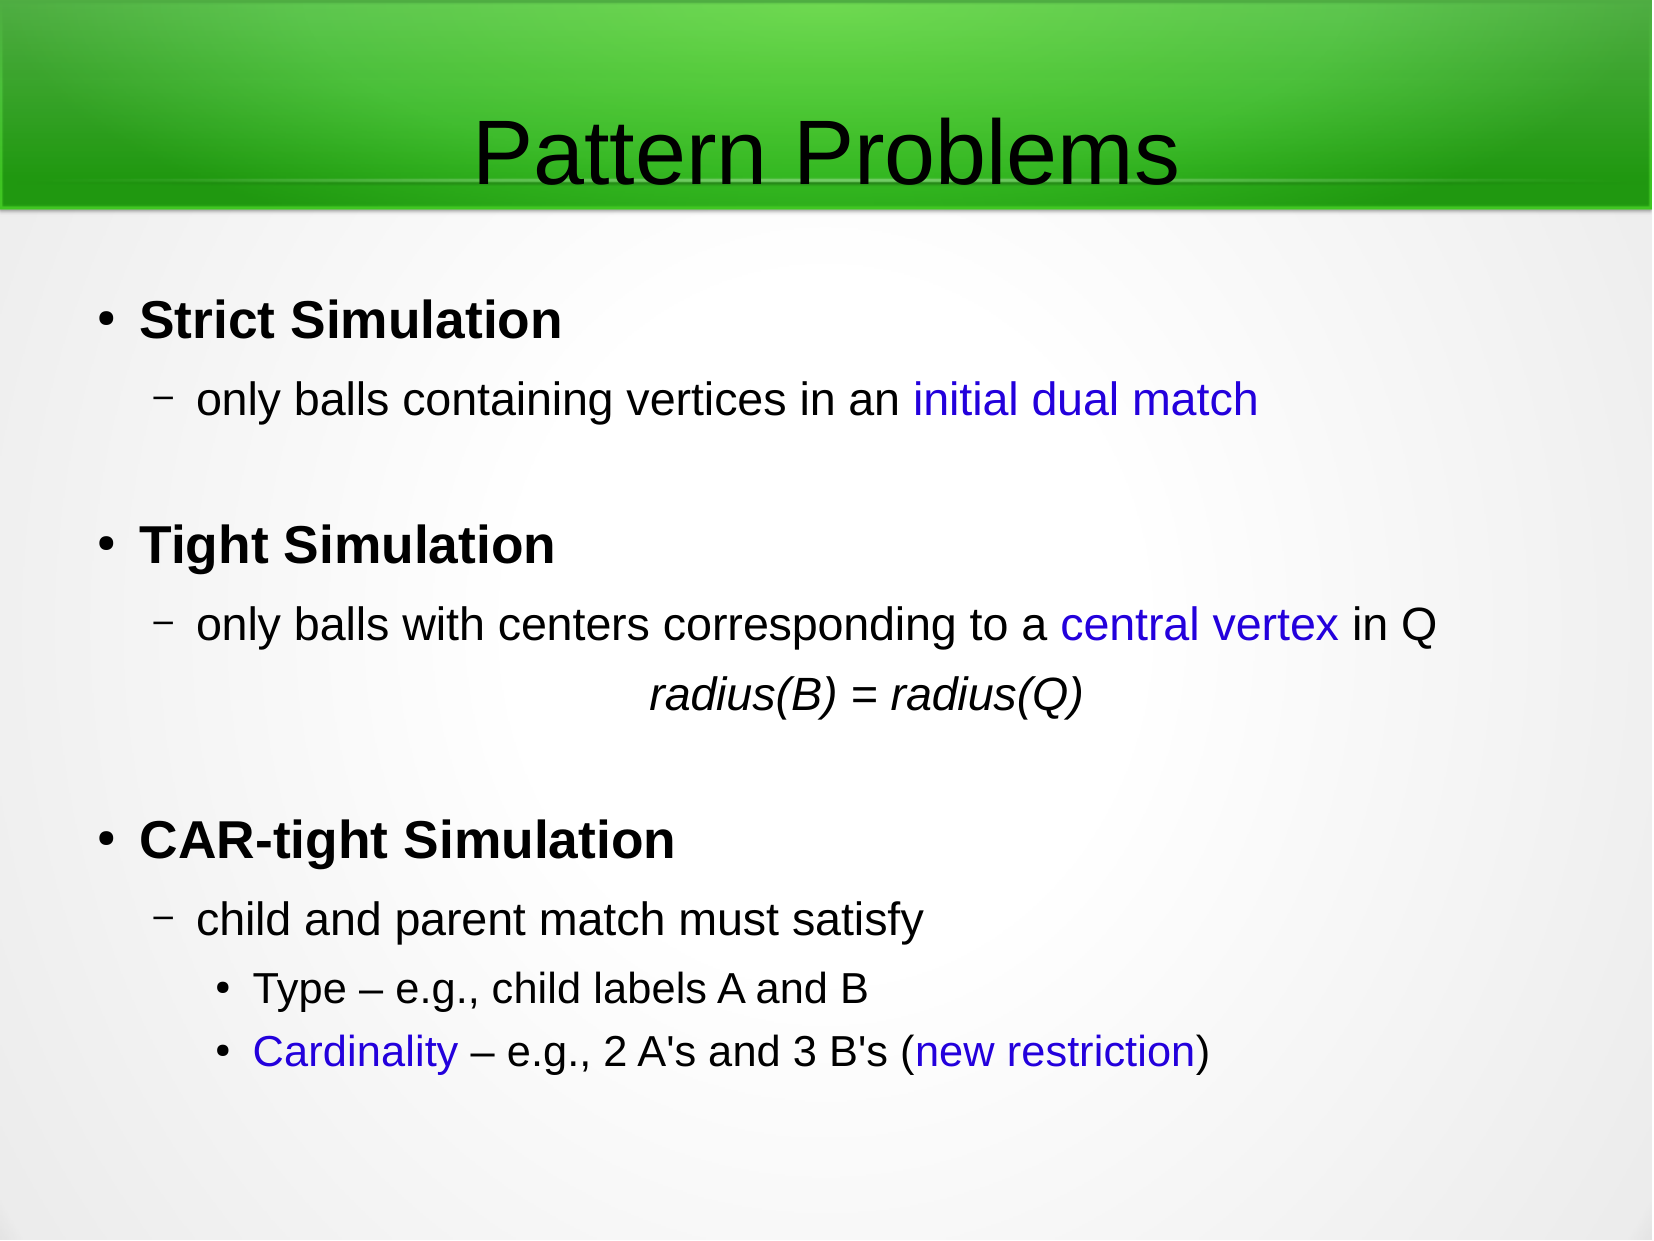

# Pattern Problems
Strict Simulation
only balls containing vertices in an initial dual match
Tight Simulation
only balls with centers corresponding to a central vertex in Q
radius(B) = radius(Q)
CAR-tight Simulation
child and parent match must satisfy
Type – e.g., child labels A and B
Cardinality – e.g., 2 A's and 3 B's (new restriction)